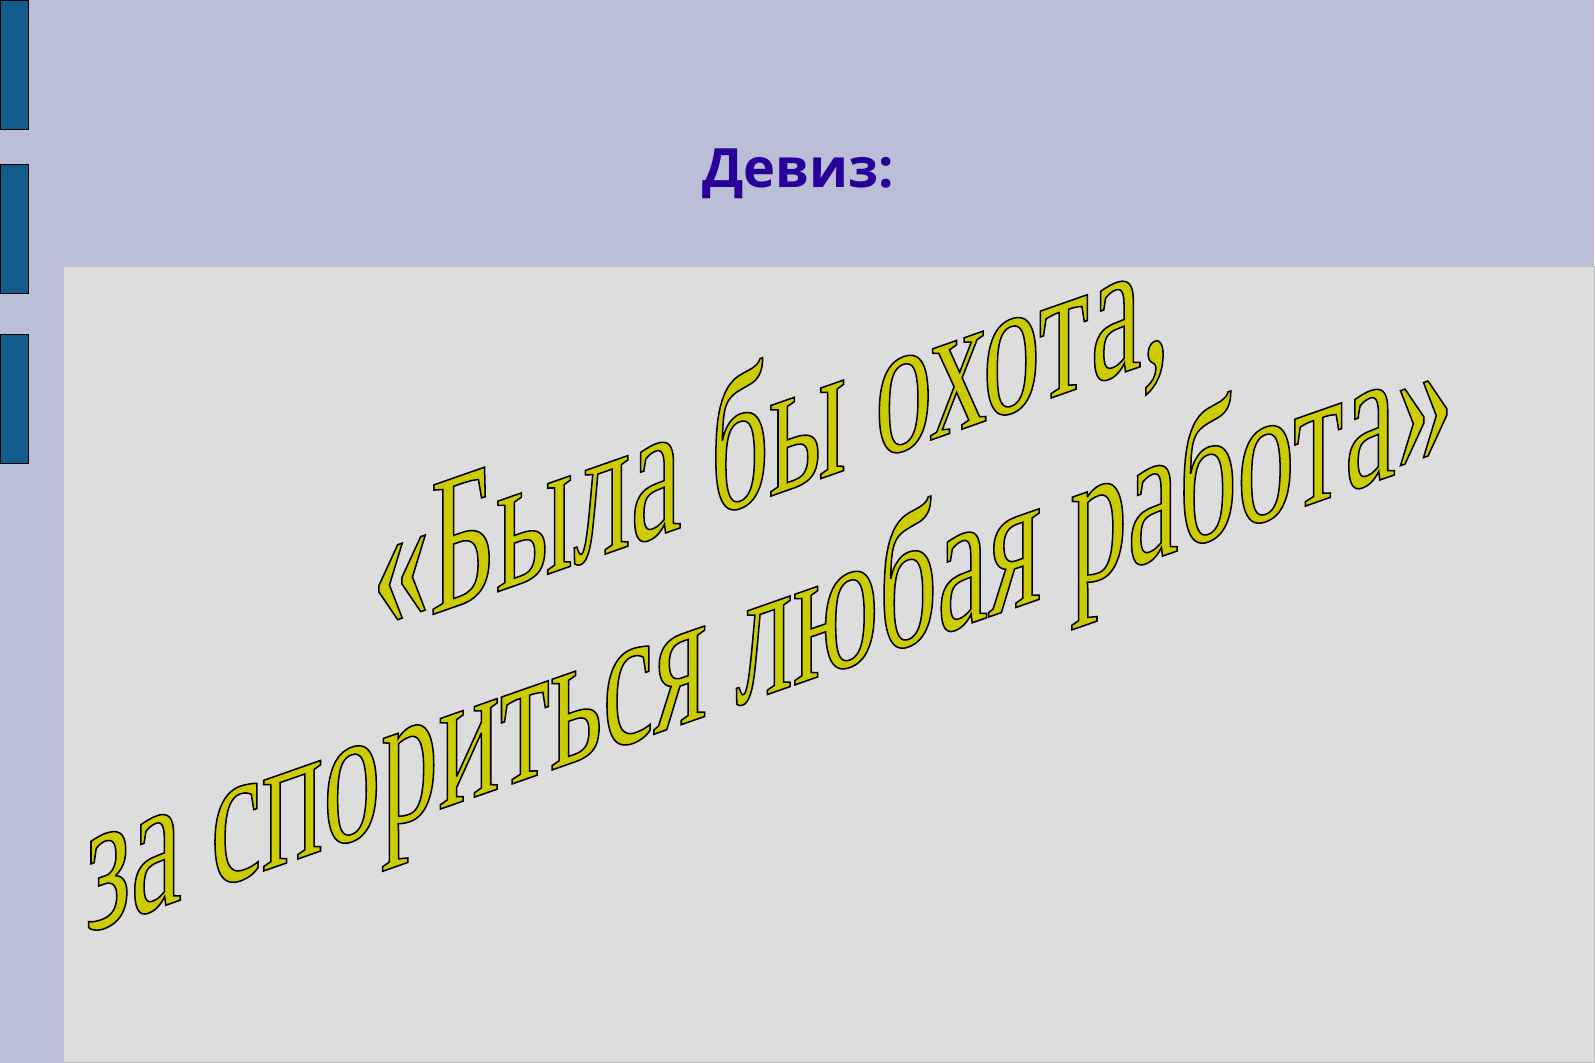

# Девиз:
«Была бы охота,
за спориться любая работа»